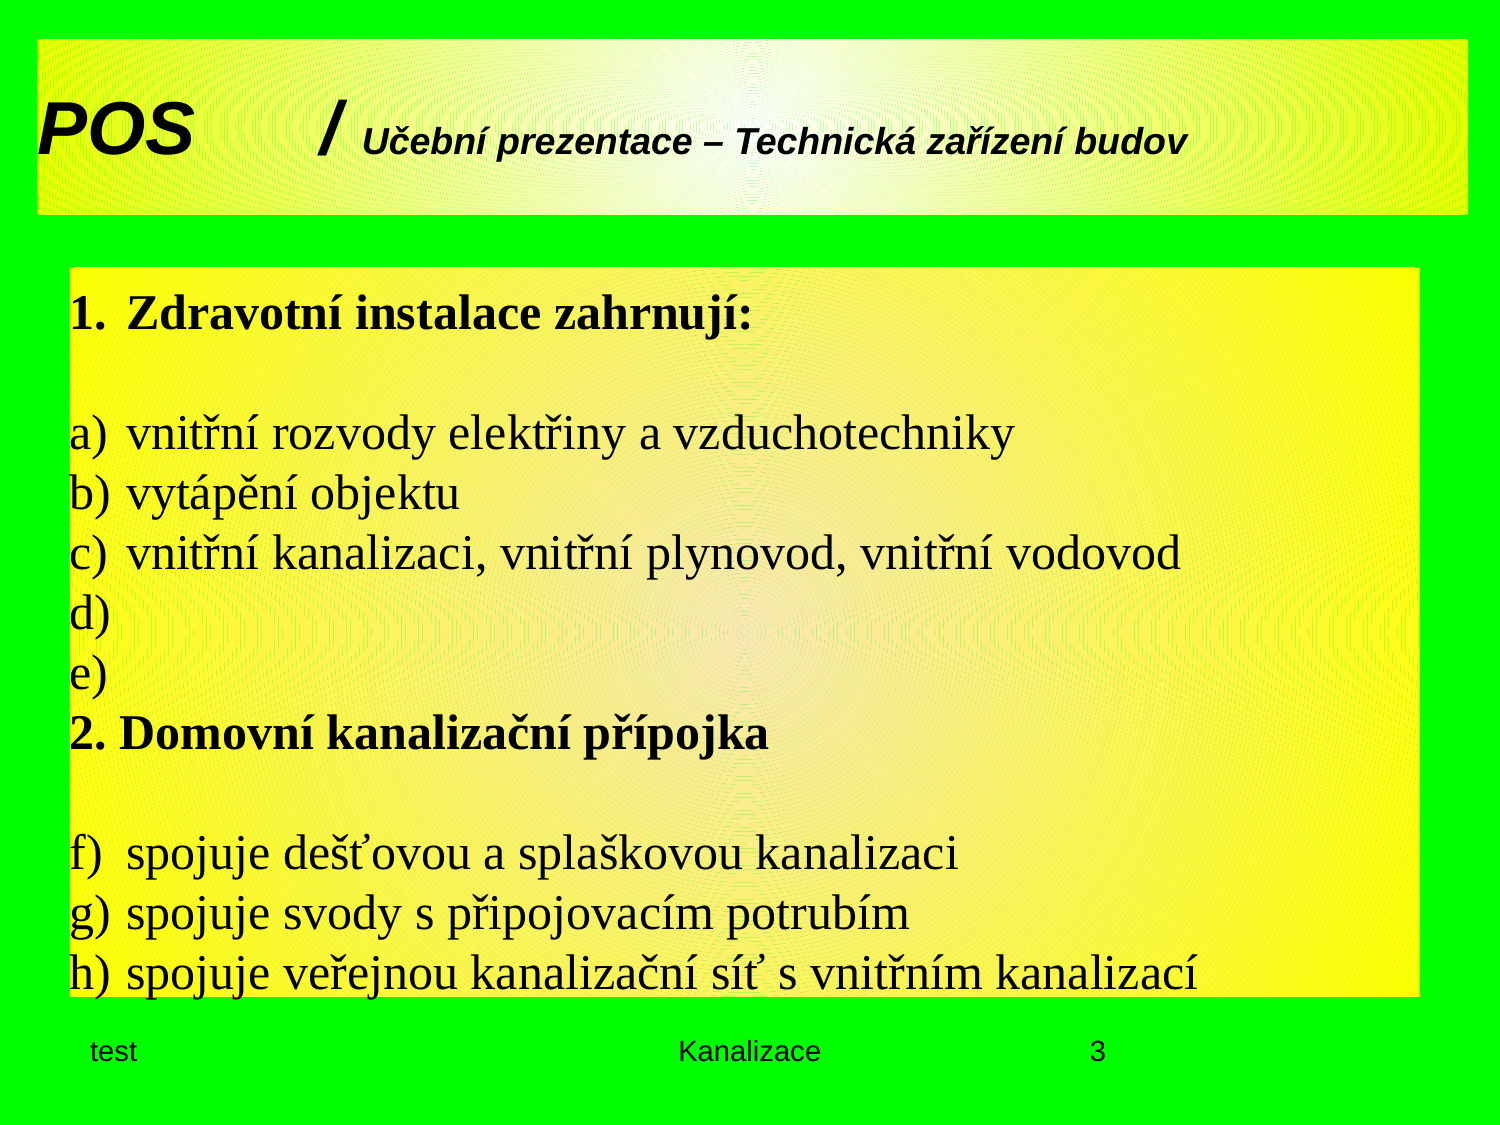

POS / Učební prezentace – Technická zařízení budov
Zdravotní instalace zahrnují:
vnitřní rozvody elektřiny a vzduchotechniky
vytápění objektu
vnitřní kanalizaci, vnitřní plynovod, vnitřní vodovod
2. Domovní kanalizační přípojka
spojuje dešťovou a splaškovou kanalizaci
spojuje svody s připojovacím potrubím
spojuje veřejnou kanalizační síť s vnitřním kanalizací
test
Kanalizace